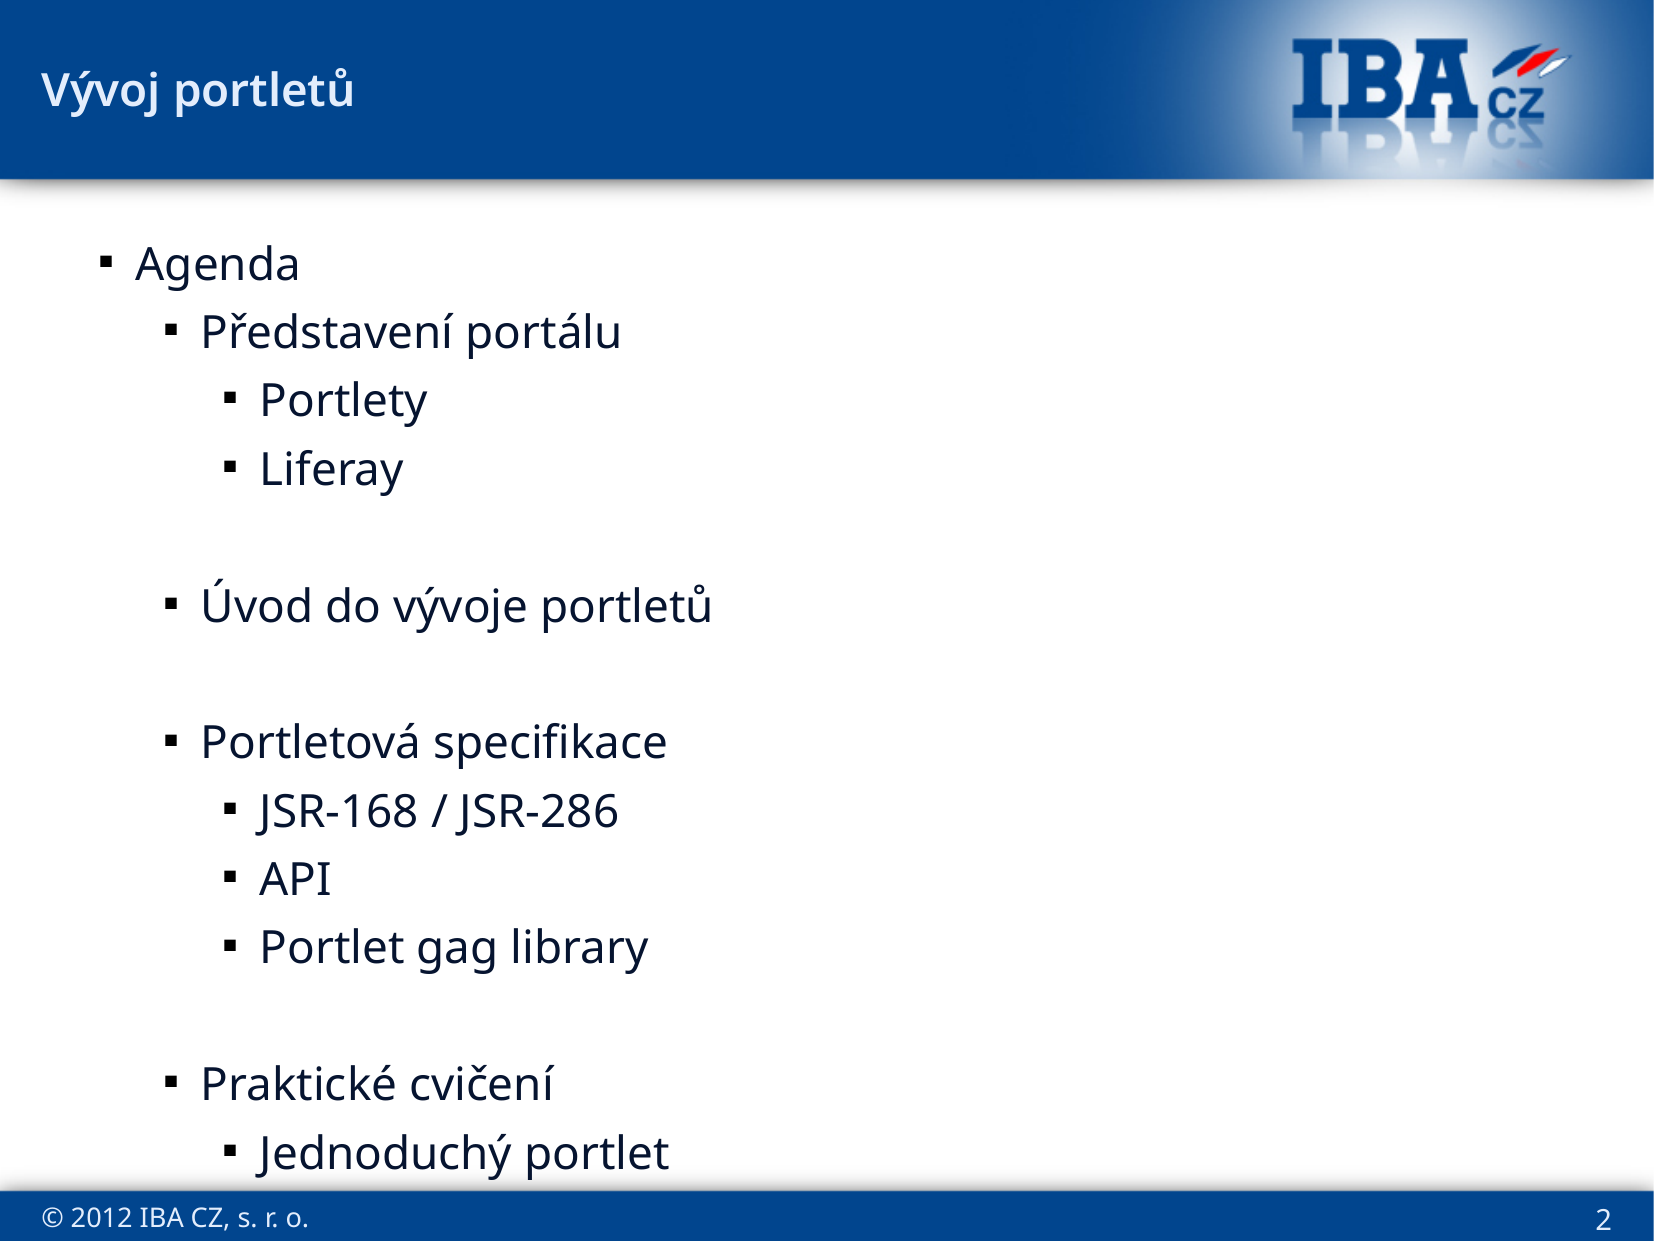

# Vývoj portletů
Agenda
Představení portálu
Portlety
Liferay
Úvod do vývoje portletů
Portletová specifikace
JSR-168 / JSR-286
API
Portlet gag library
Praktické cvičení
Jednoduchý portlet
2